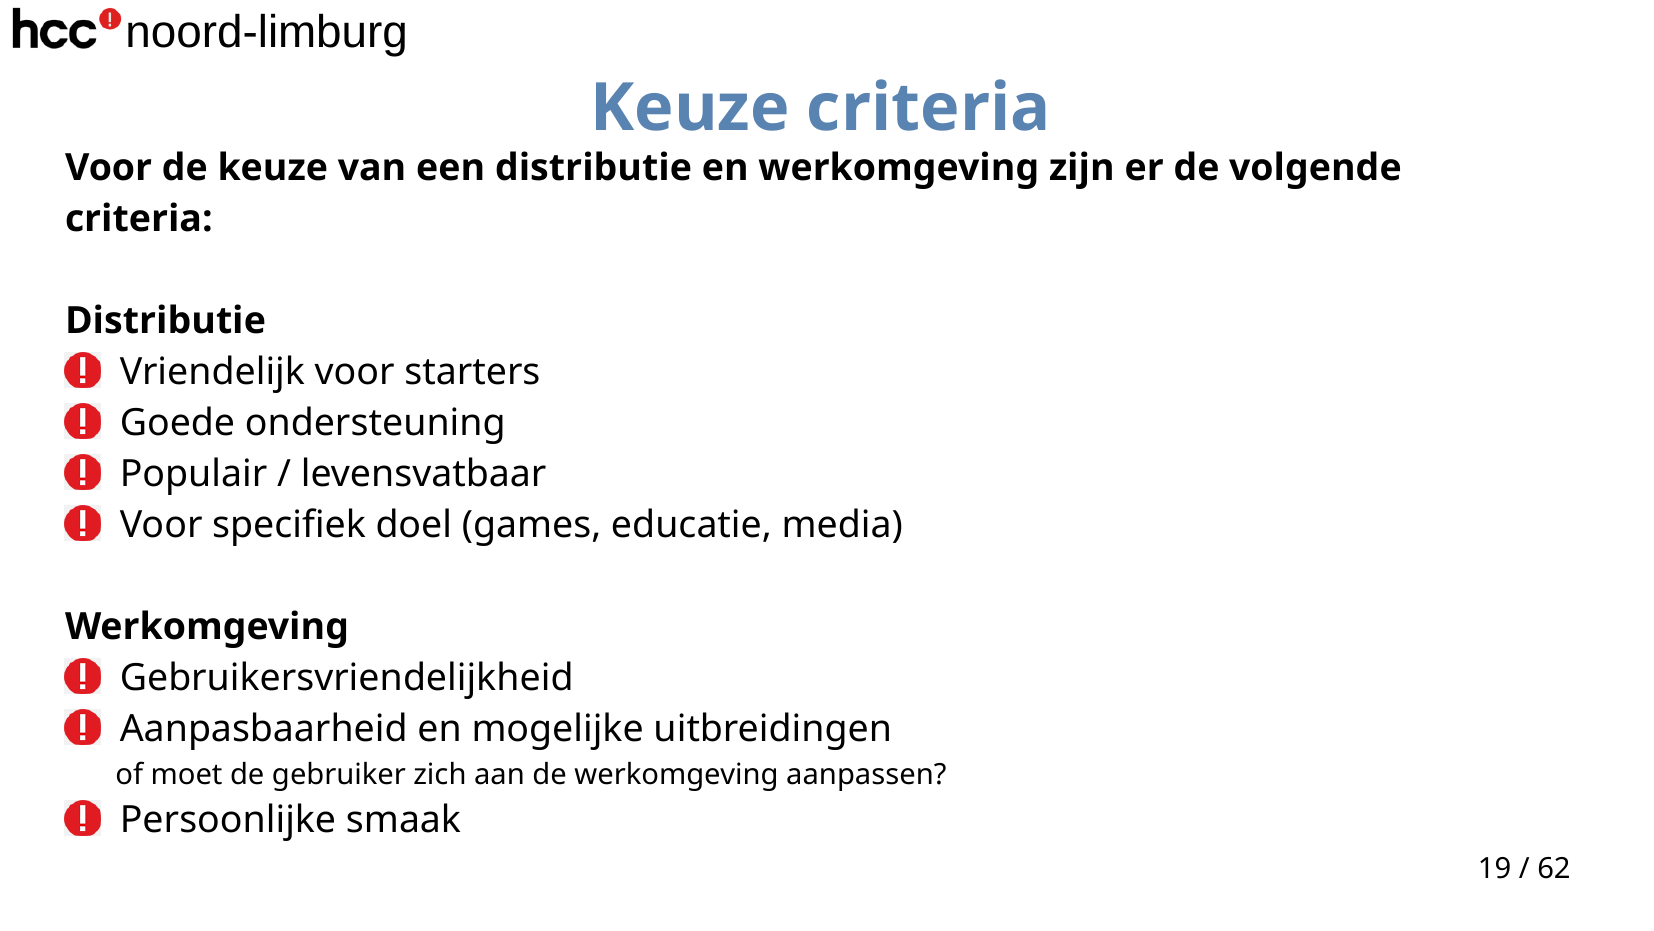

# Keuze criteria
Voor de keuze van een distributie en werkomgeving zijn er de volgende criteria:
Distributie
 Vriendelijk voor starters
 Goede ondersteuning
 Populair / levensvatbaar
 Voor specifiek doel (games, educatie, media)
Werkomgeving
 Gebruikersvriendelijkheid
 Aanpasbaarheid en mogelijke uitbreidingen
 of moet de gebruiker zich aan de werkomgeving aanpassen?
 Persoonlijke smaak
19